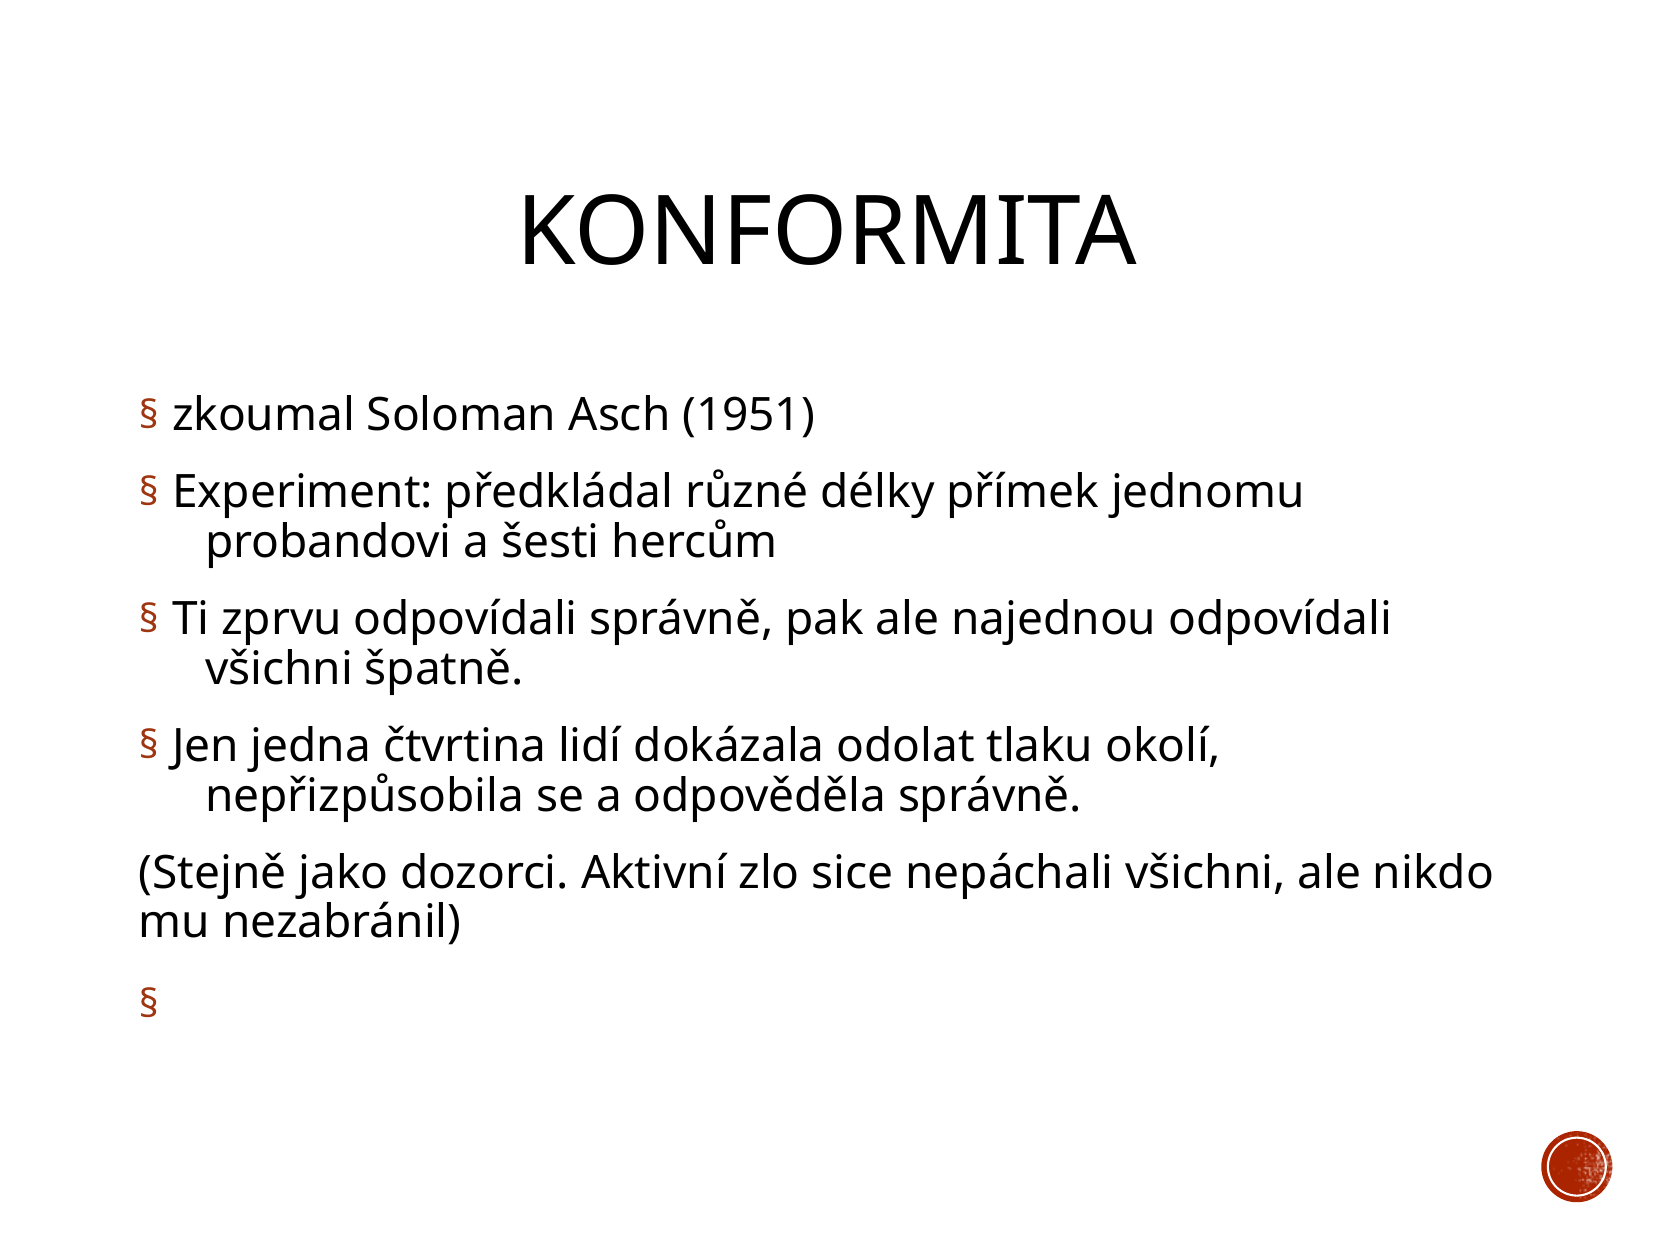

# Konformita
zkoumal Soloman Asch (1951)
Experiment: předkládal různé délky přímek jednomu probandovi a šesti hercům
Ti zprvu odpovídali správně, pak ale najednou odpovídali všichni špatně.
Jen jedna čtvrtina lidí dokázala odolat tlaku okolí, nepřizpůsobila se a odpověděla správně.
(Stejně jako dozorci. Aktivní zlo sice nepáchali všichni, ale nikdo mu nezabránil)